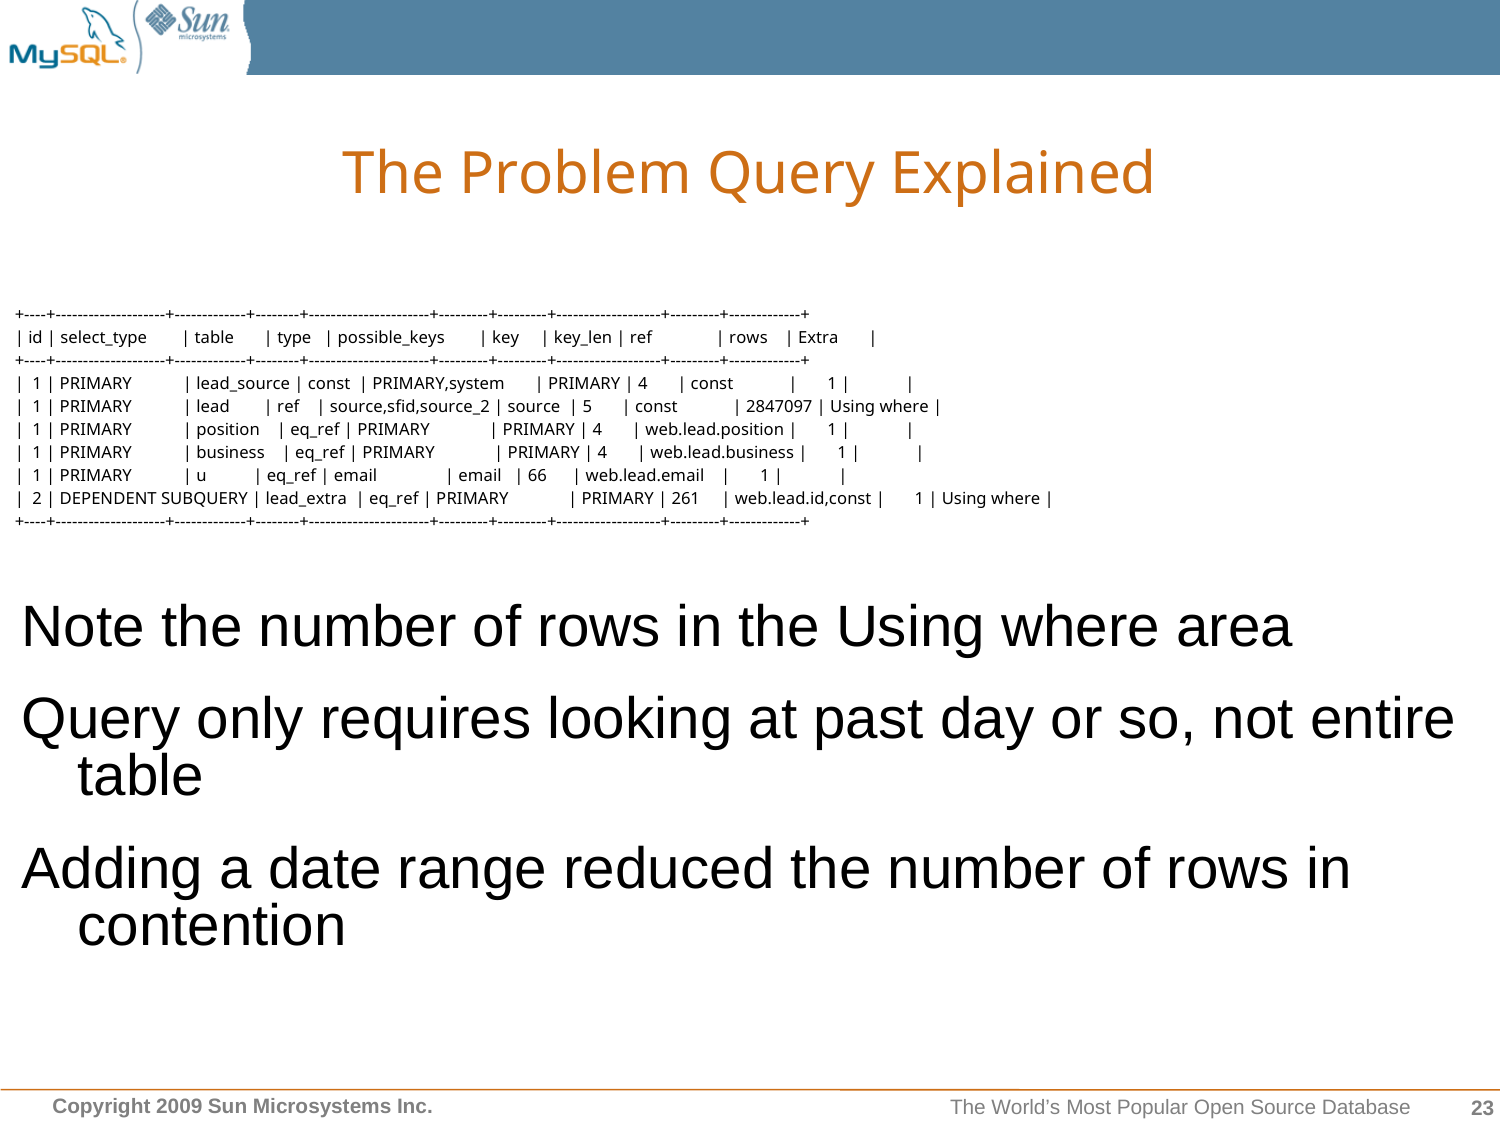

# The Problem Query Explained
+----+--------------------+-------------+--------+----------------------+---------+---------+-------------------+---------+-------------+
| id | select_type | table | type | possible_keys | key | key_len | ref | rows | Extra |
+----+--------------------+-------------+--------+----------------------+---------+---------+-------------------+---------+-------------+
| 1 | PRIMARY | lead_source | const | PRIMARY,system | PRIMARY | 4 | const | 1 | |
| 1 | PRIMARY | lead | ref | source,sfid,source_2 | source | 5 | const | 2847097 | Using where |
| 1 | PRIMARY | position | eq_ref | PRIMARY | PRIMARY | 4 | web.lead.position | 1 | |
| 1 | PRIMARY | business | eq_ref | PRIMARY | PRIMARY | 4 | web.lead.business | 1 | |
| 1 | PRIMARY | u | eq_ref | email | email | 66 | web.lead.email | 1 | |
| 2 | DEPENDENT SUBQUERY | lead_extra | eq_ref | PRIMARY | PRIMARY | 261 | web.lead.id,const | 1 | Using where |
+----+--------------------+-------------+--------+----------------------+---------+---------+-------------------+---------+-------------+
Note the number of rows in the Using where area
Query only requires looking at past day or so, not entire table
Adding a date range reduced the number of rows in contention